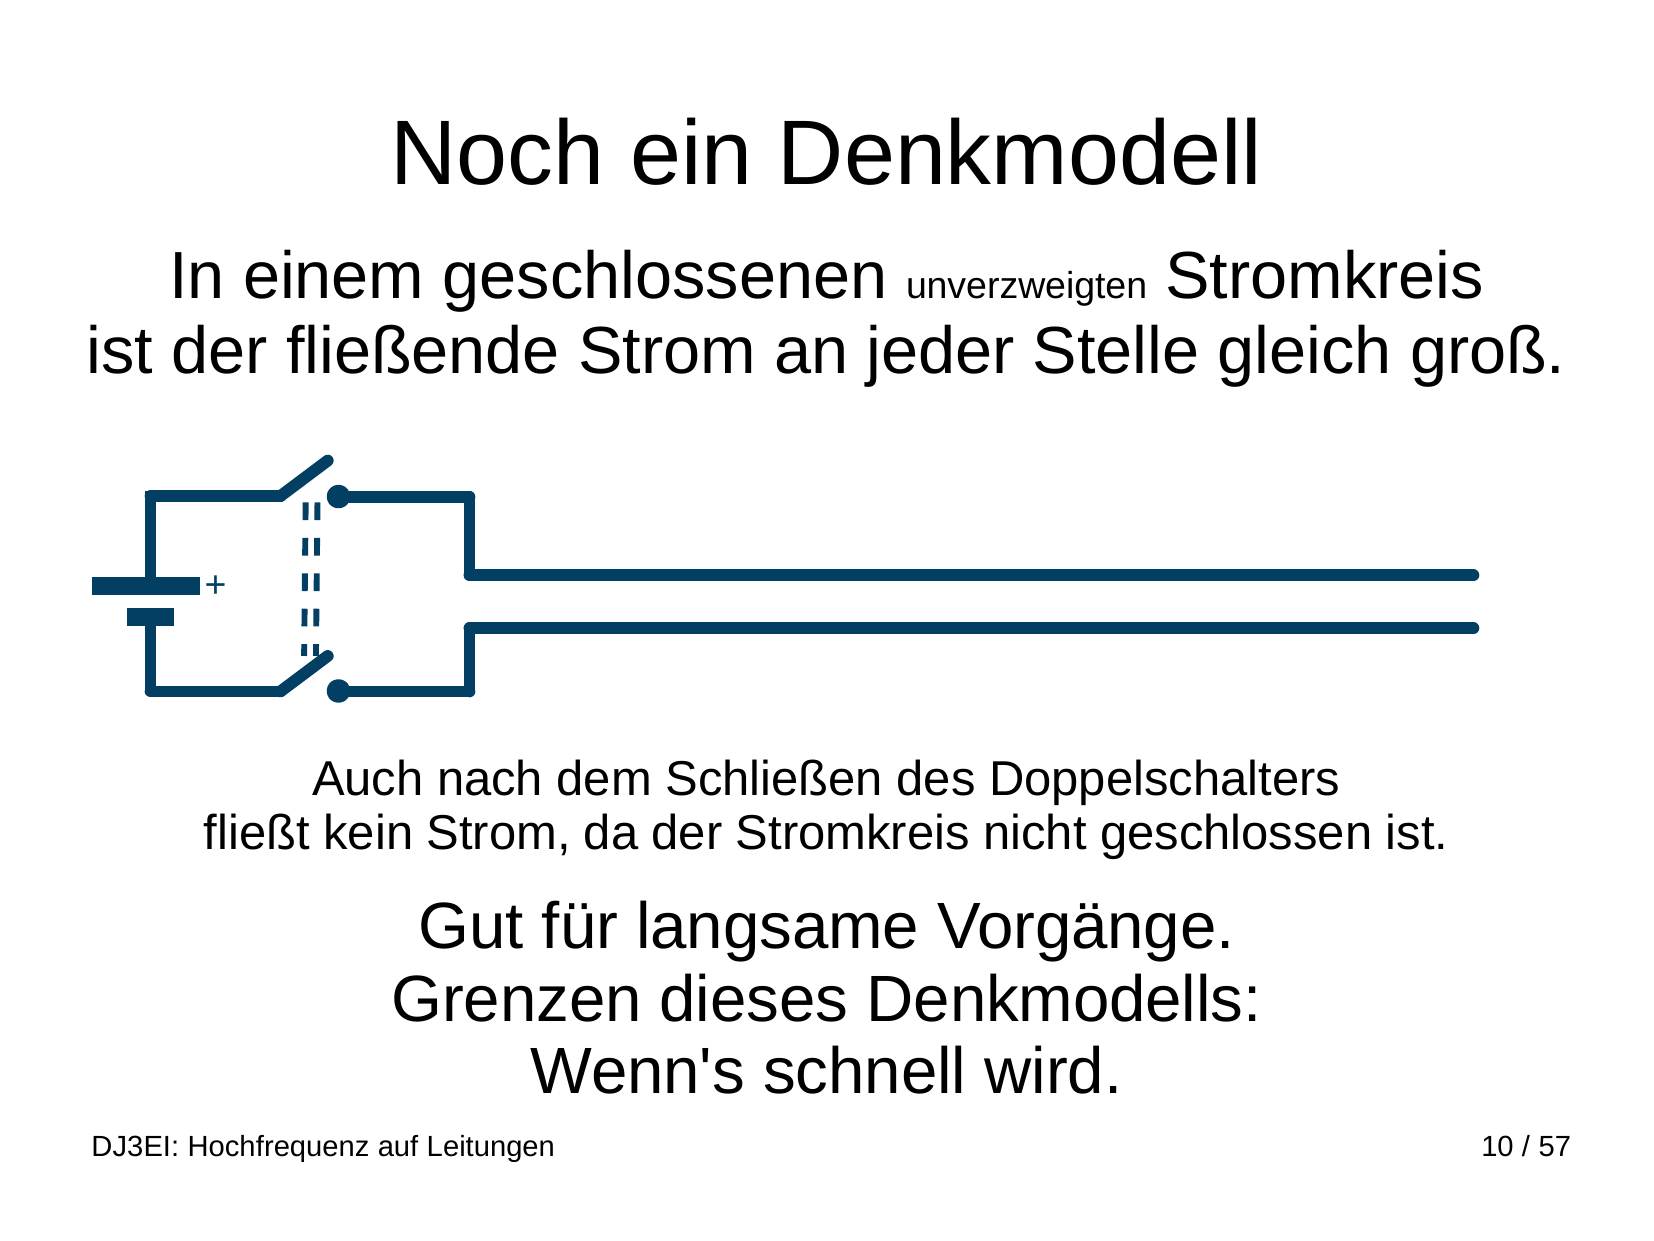

# Noch ein Denkmodell
In einem geschlossenen unverzweigten Stromkreis
ist der fließende Strom an jeder Stelle gleich groß.
+
Auch nach dem Schließen des Doppelschalters
fließt kein Strom, da der Stromkreis nicht geschlossen ist.
Gut für langsame Vorgänge.
Grenzen dieses Denkmodells:
Wenn's schnell wird.